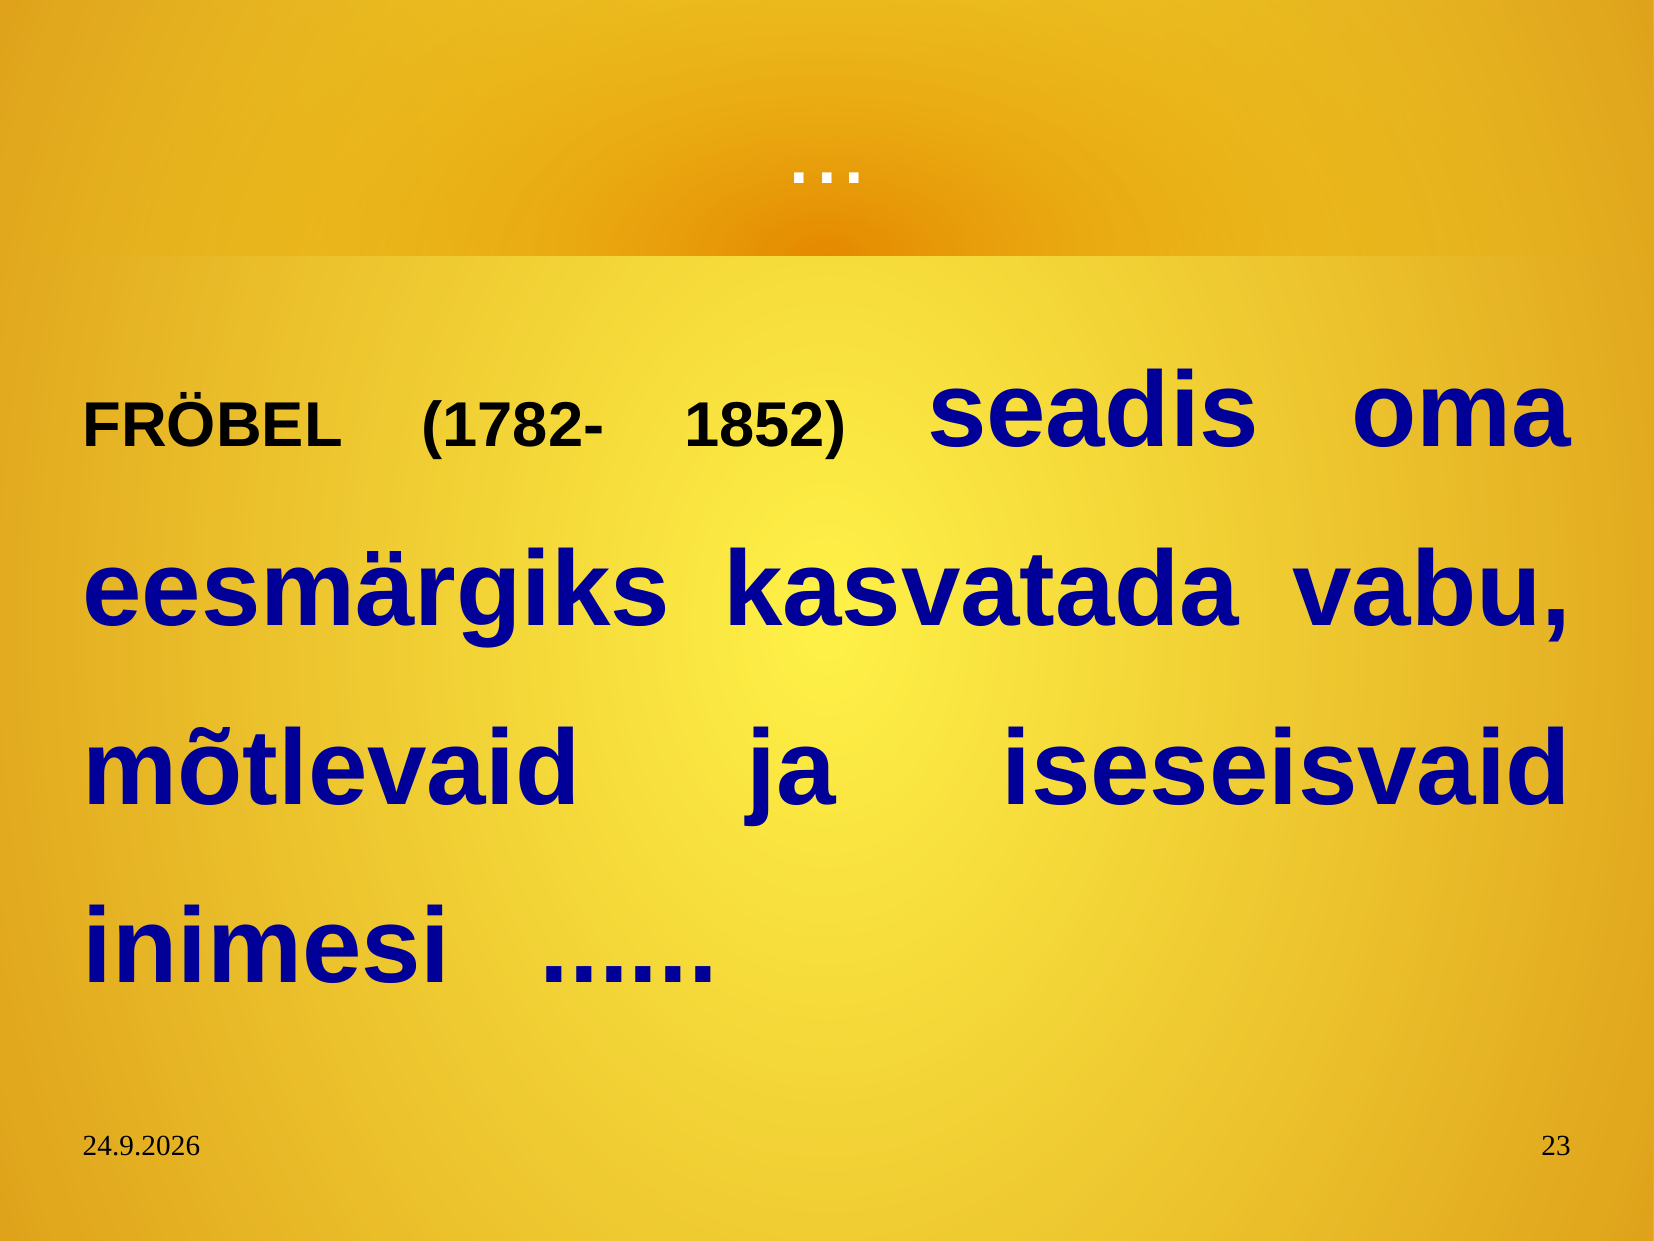

# ...
FRÖBEL (1782- 1852) seadis oma eesmärgiks kasvatada vabu, mõtlevaid ja iseseisvaid inimesi ......
23